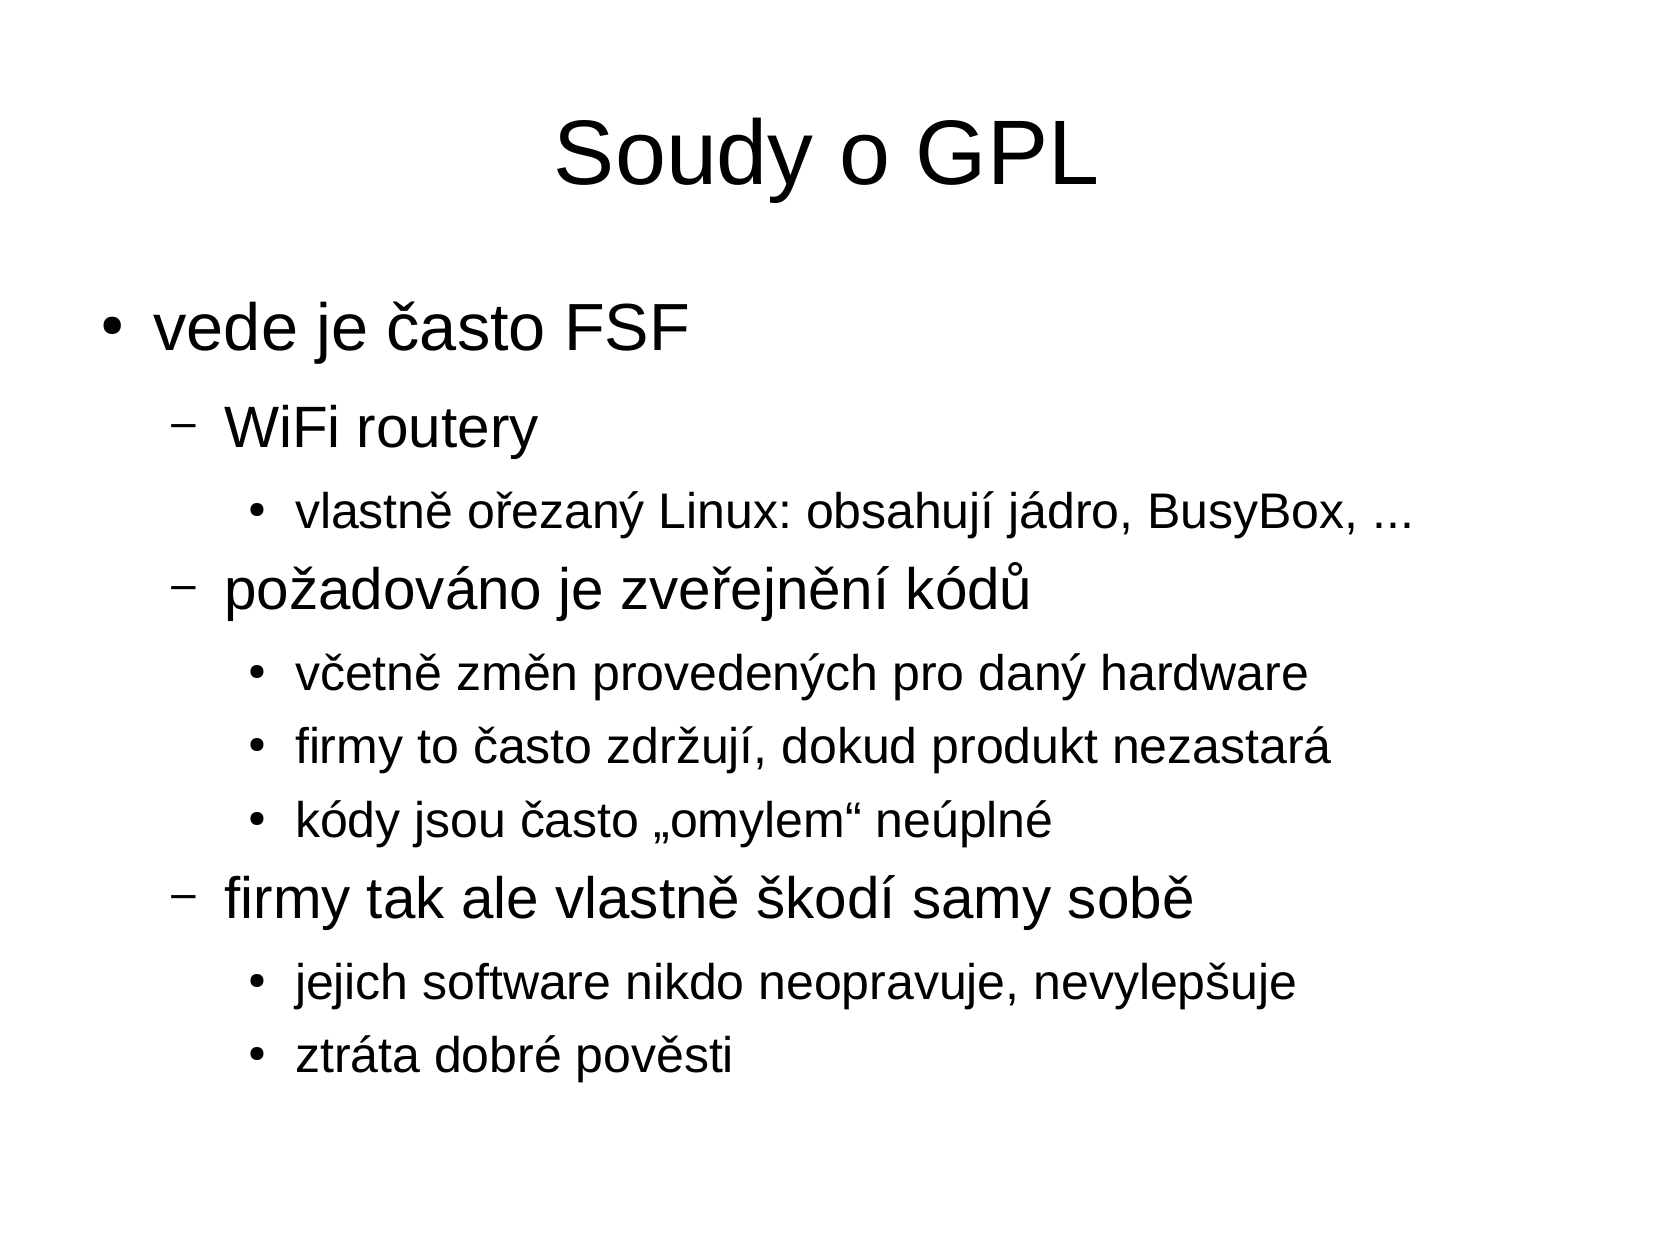

# Soudy o GPL
vede je často FSF
WiFi routery
vlastně ořezaný Linux: obsahují jádro, BusyBox, ...
požadováno je zveřejnění kódů
včetně změn provedených pro daný hardware
firmy to často zdržují, dokud produkt nezastará
kódy jsou často „omylem“ neúplné
firmy tak ale vlastně škodí samy sobě
jejich software nikdo neopravuje, nevylepšuje
ztráta dobré pověsti